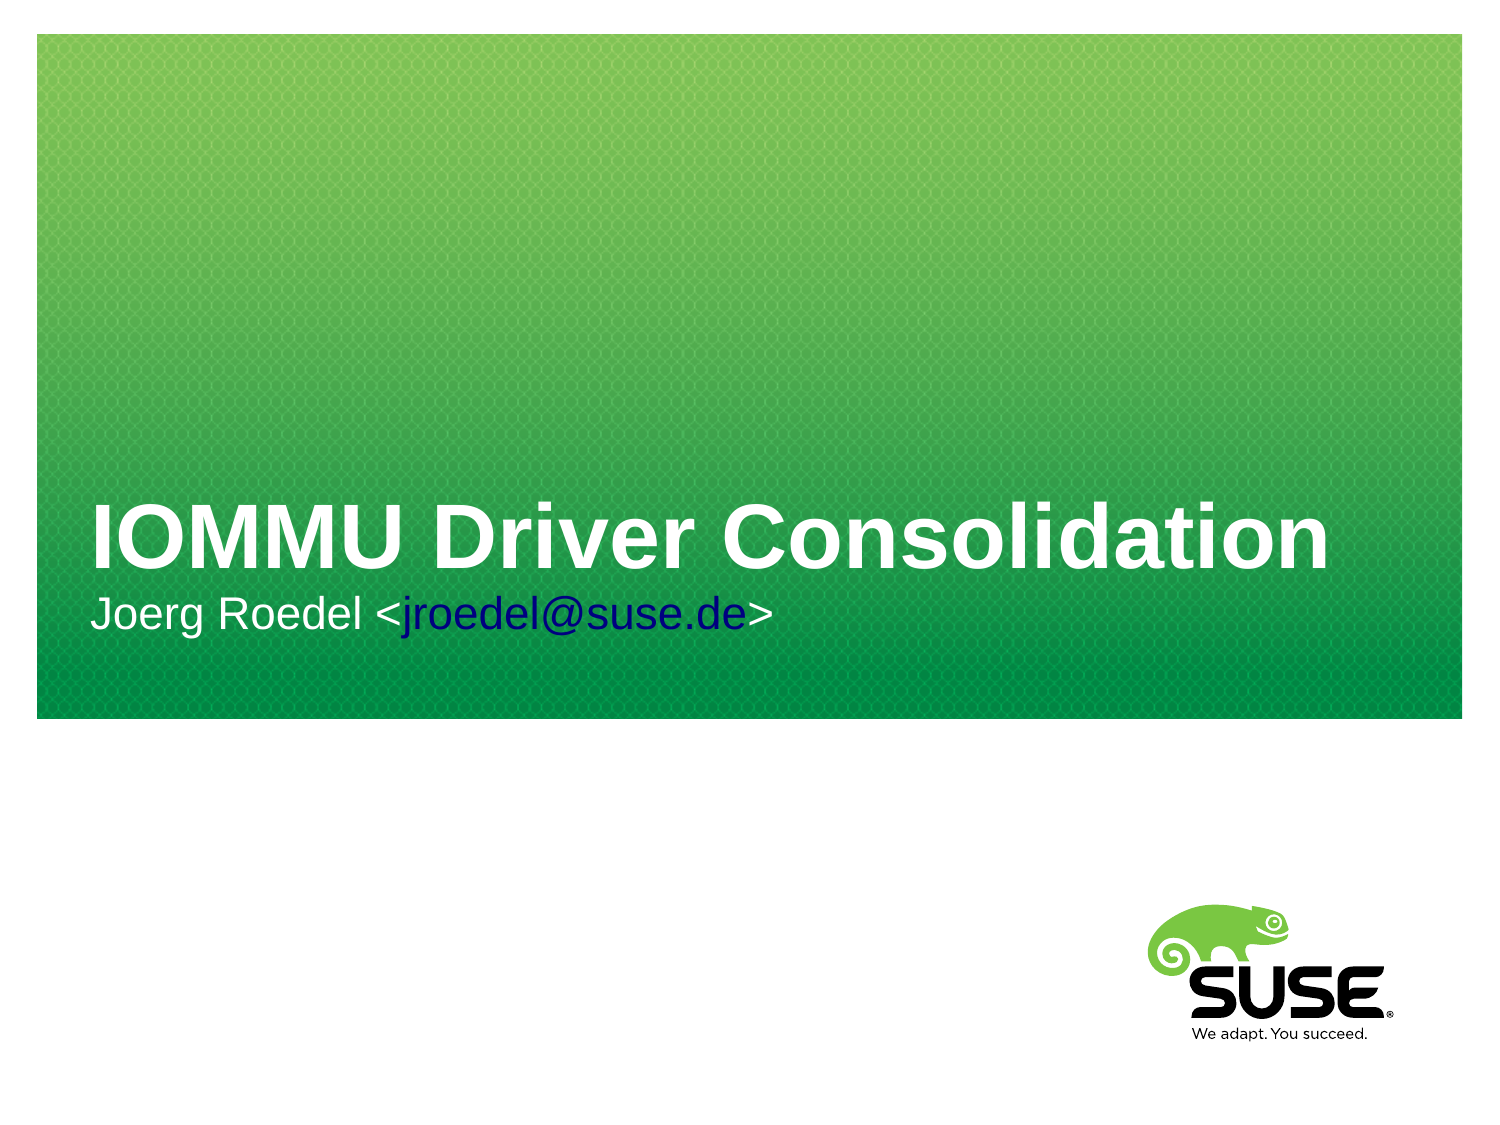

# IOMMU Driver Consolidation Joerg Roedel <jroedel@suse.de>